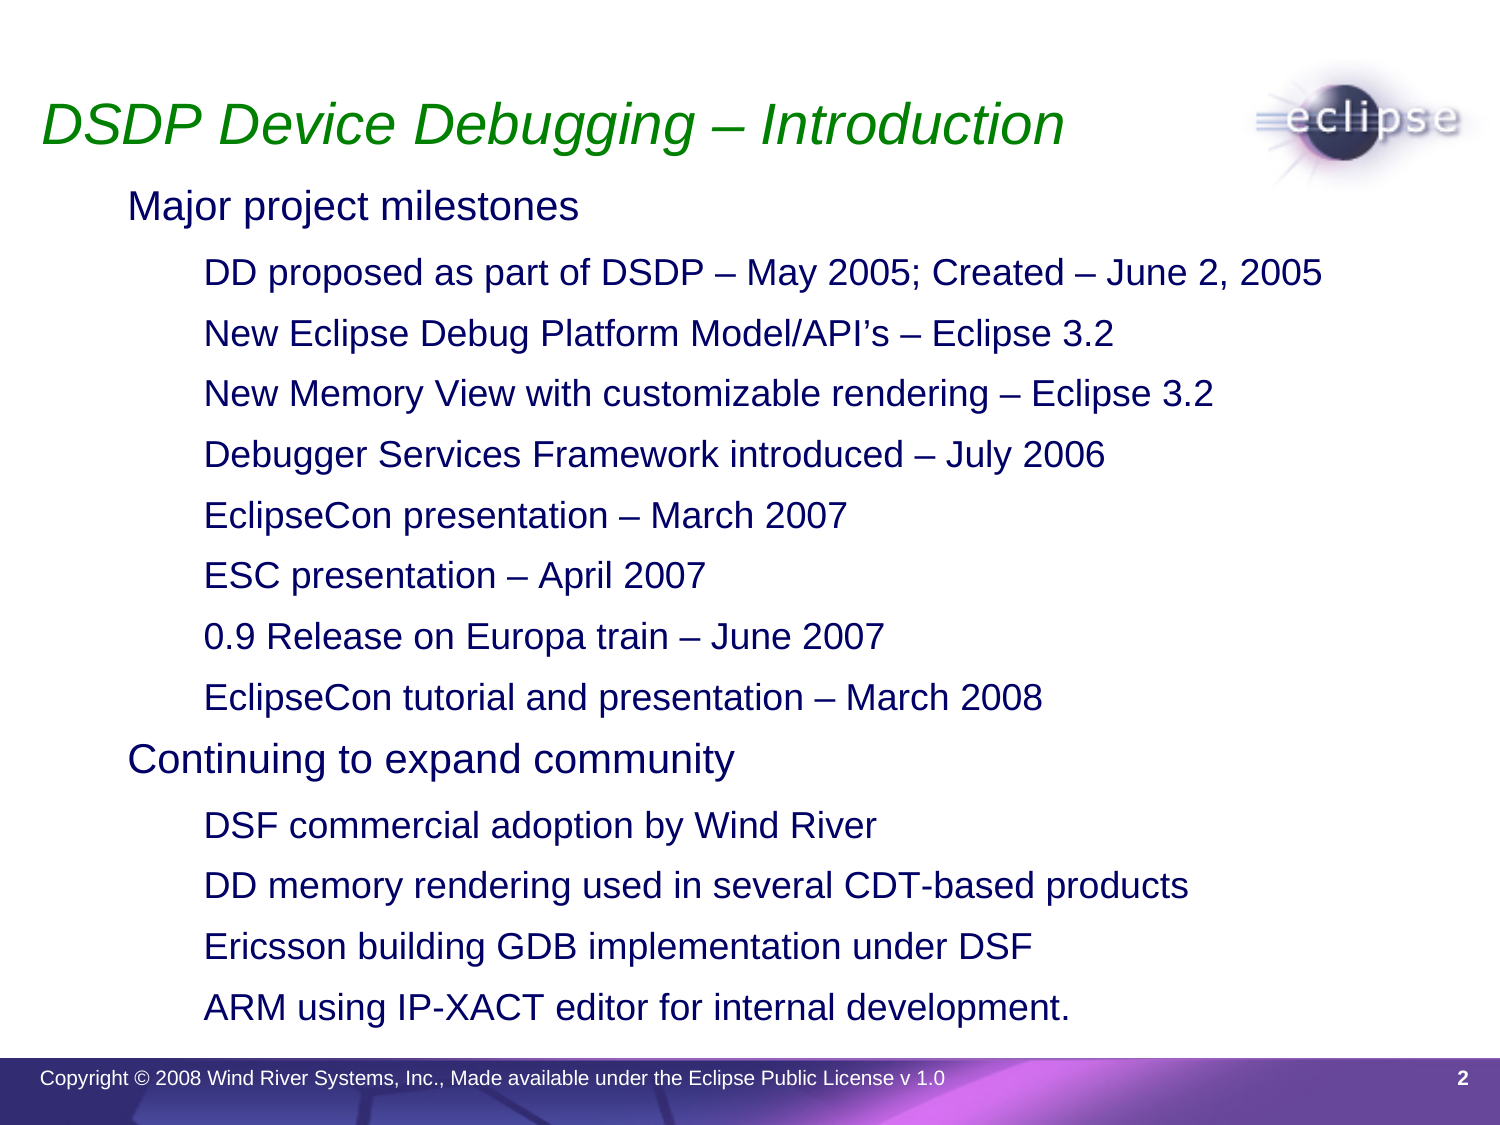

# DSDP Device Debugging – Introduction
Major project milestones
DD proposed as part of DSDP – May 2005; Created – June 2, 2005
New Eclipse Debug Platform Model/API’s – Eclipse 3.2
New Memory View with customizable rendering – Eclipse 3.2
Debugger Services Framework introduced – July 2006
EclipseCon presentation – March 2007
ESC presentation – April 2007
0.9 Release on Europa train – June 2007
EclipseCon tutorial and presentation – March 2008
Continuing to expand community
DSF commercial adoption by Wind River
DD memory rendering used in several CDT-based products
Ericsson building GDB implementation under DSF
ARM using IP-XACT editor for internal development.